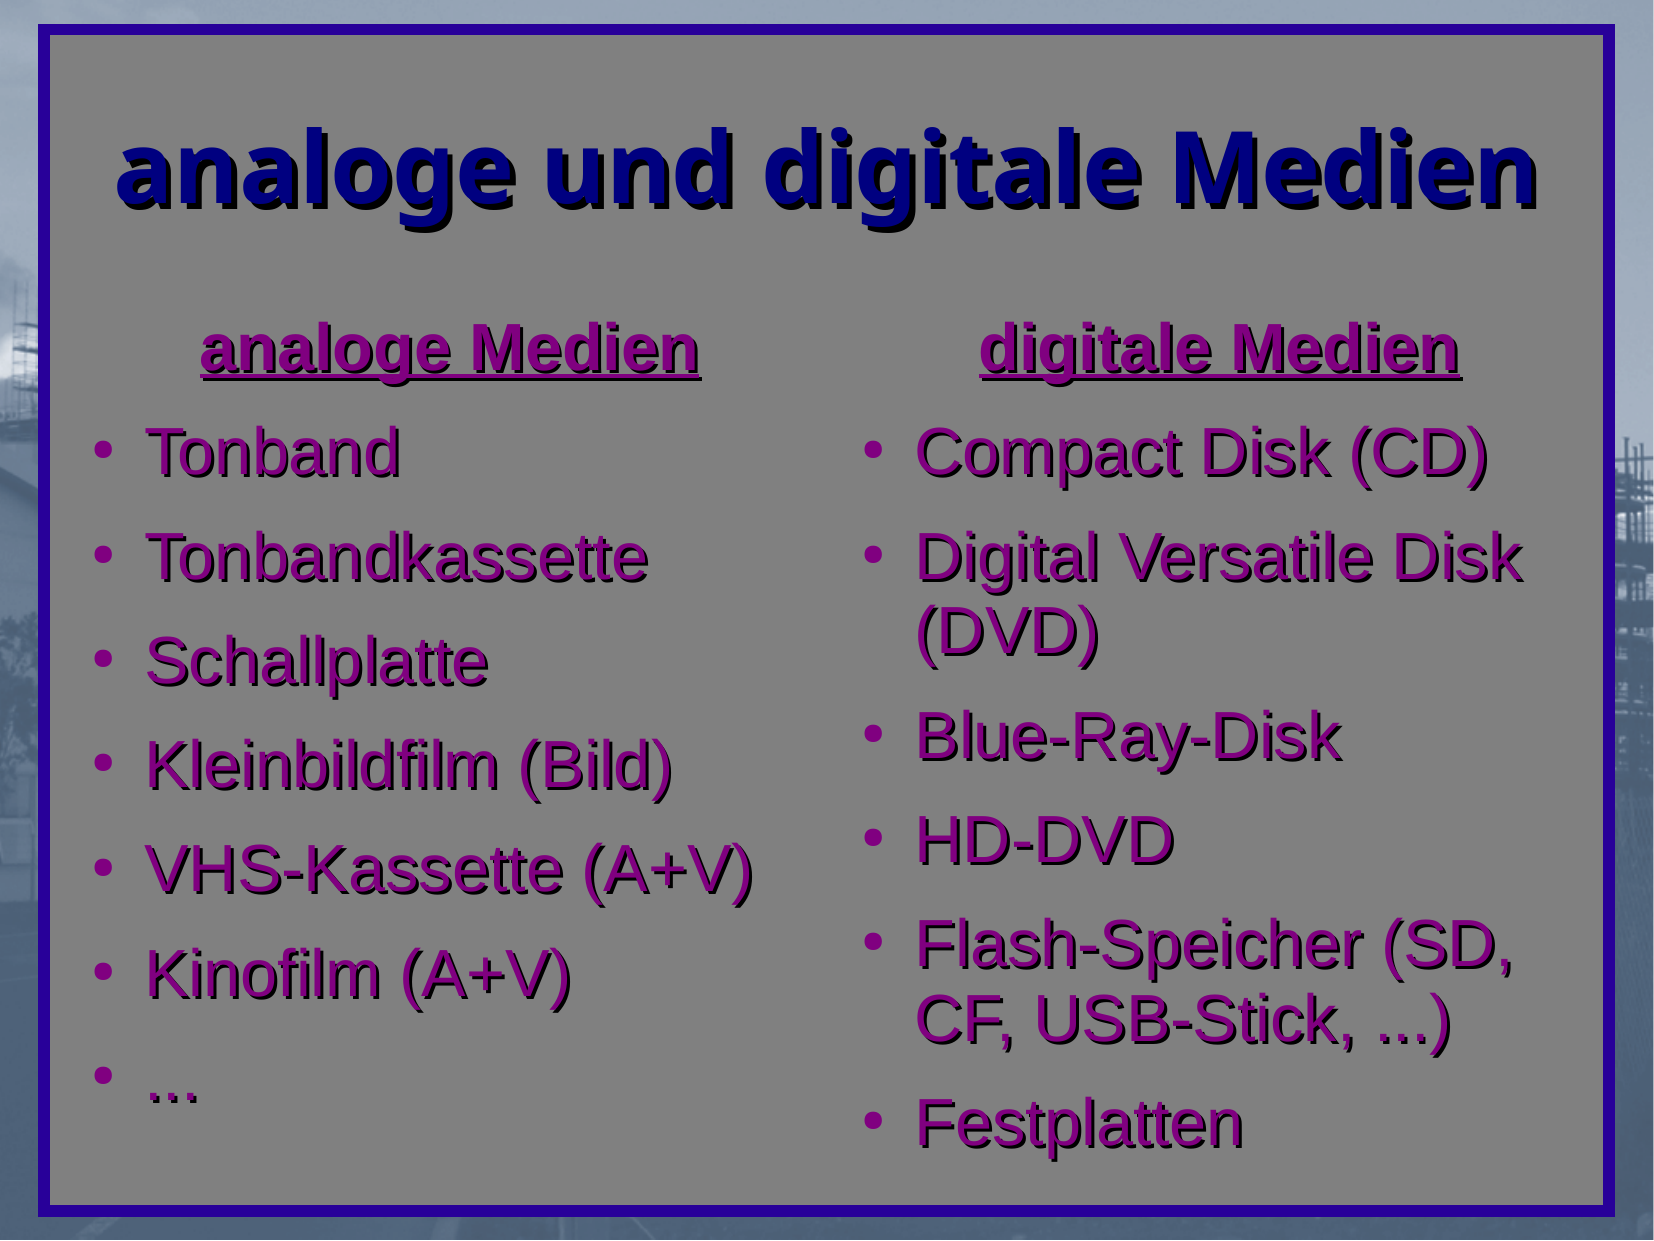

# analoge und digitale Medien
analoge Medien
Tonband
Tonbandkassette
Schallplatte
Kleinbildfilm (Bild)
VHS-Kassette (A+V)
Kinofilm (A+V)
...
digitale Medien
Compact Disk (CD)
Digital Versatile Disk (DVD)
Blue-Ray-Disk
HD-DVD
Flash-Speicher (SD, CF, USB-Stick, ...)
Festplatten